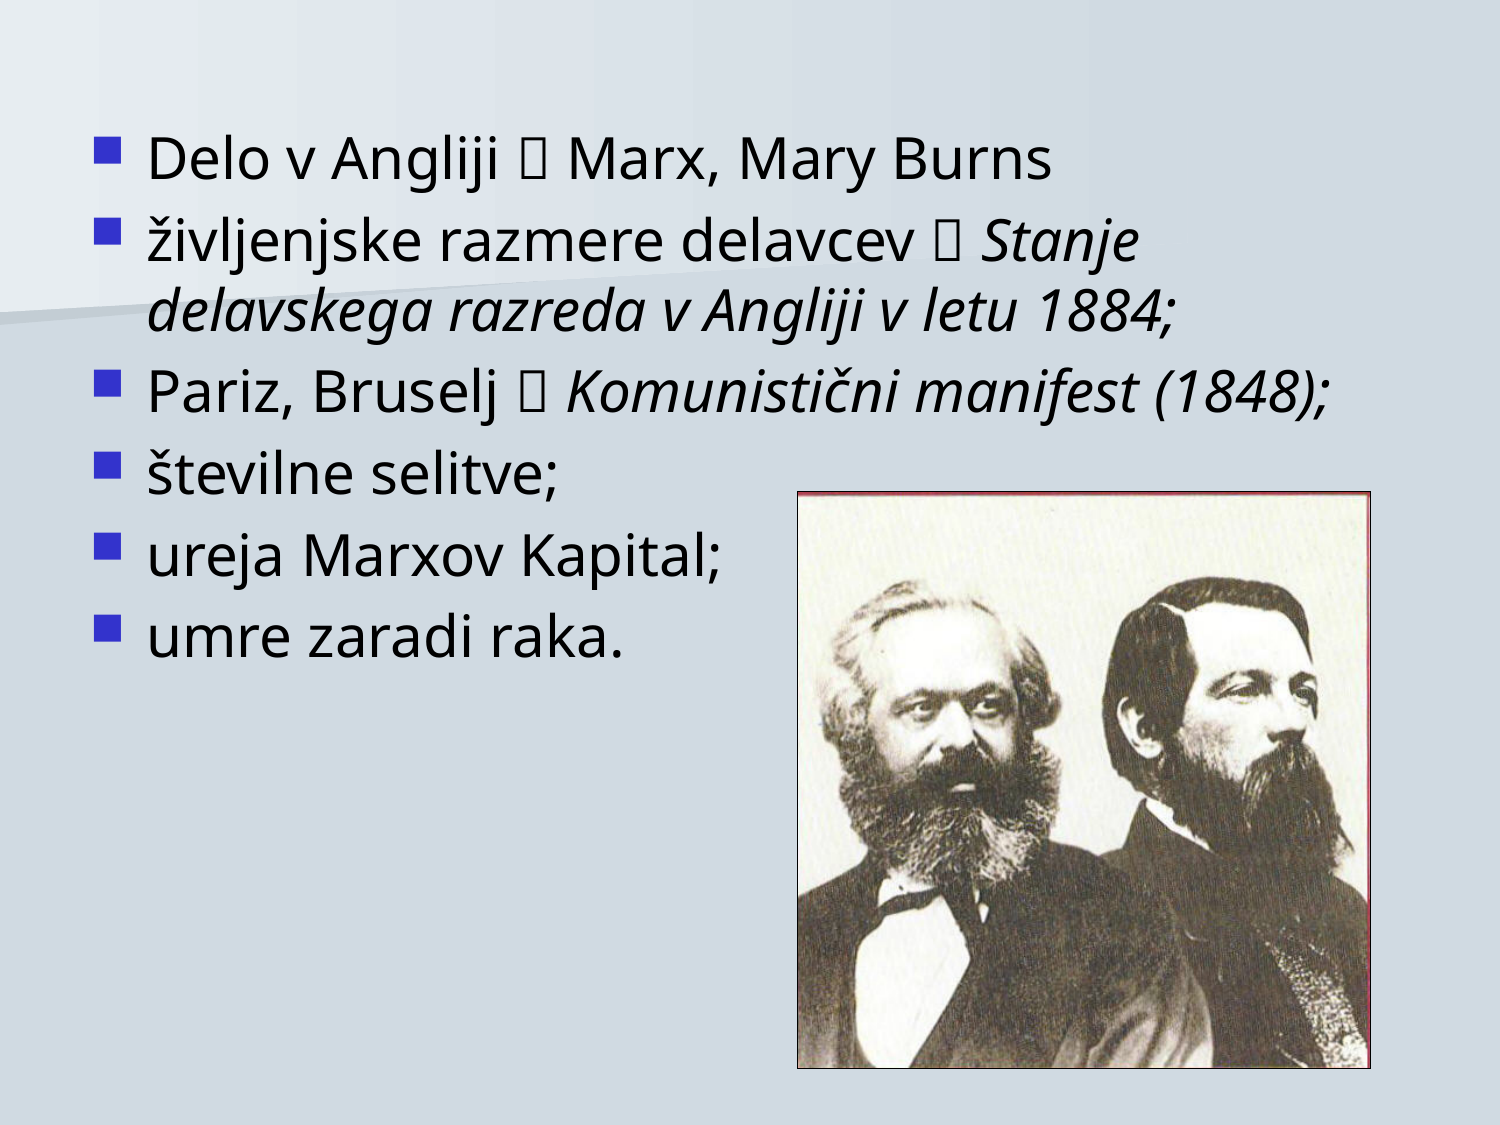

# Delo v Angliji  Marx, Mary Burns
življenjske razmere delavcev  Stanje delavskega razreda v Angliji v letu 1884;
Pariz, Bruselj  Komunistični manifest (1848);
številne selitve;
ureja Marxov Kapital;
umre zaradi raka.